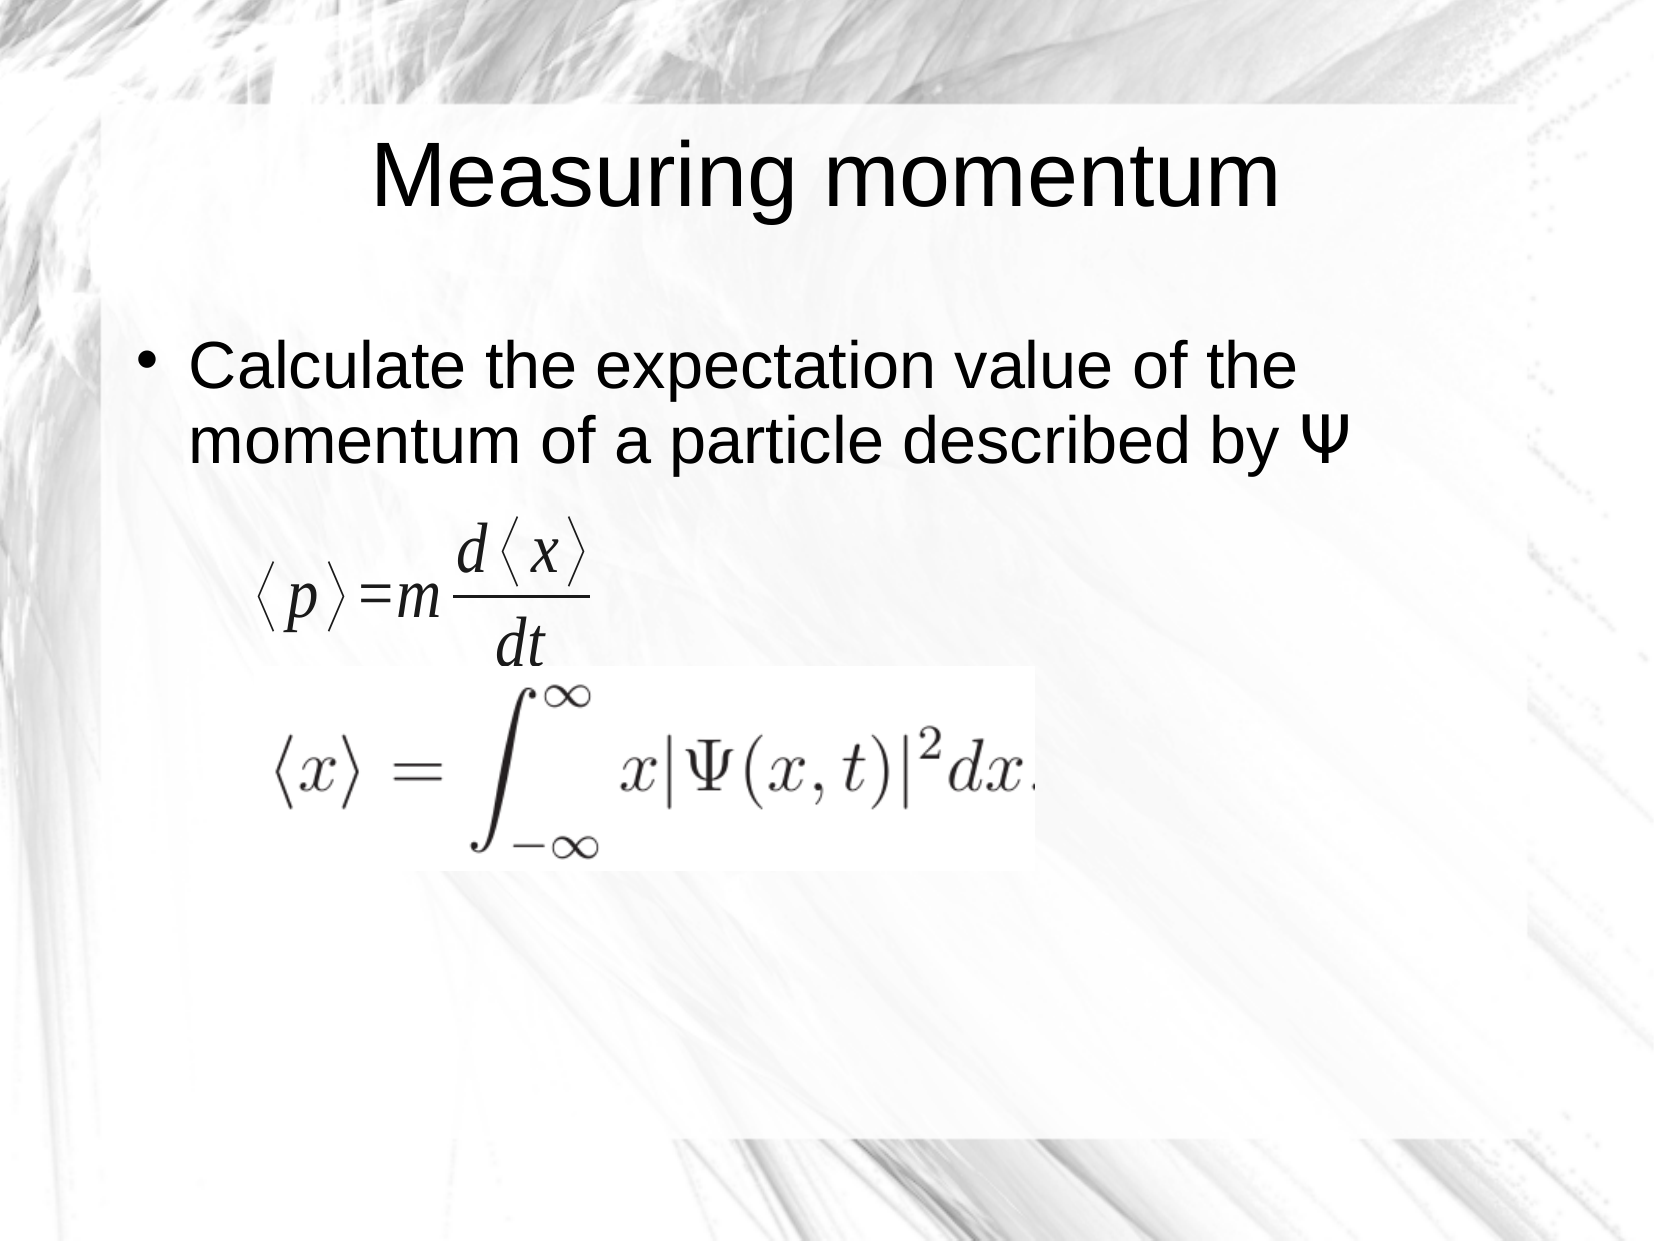

# Measuring momentum
Calculate the expectation value of the momentum of a particle described by Ψ